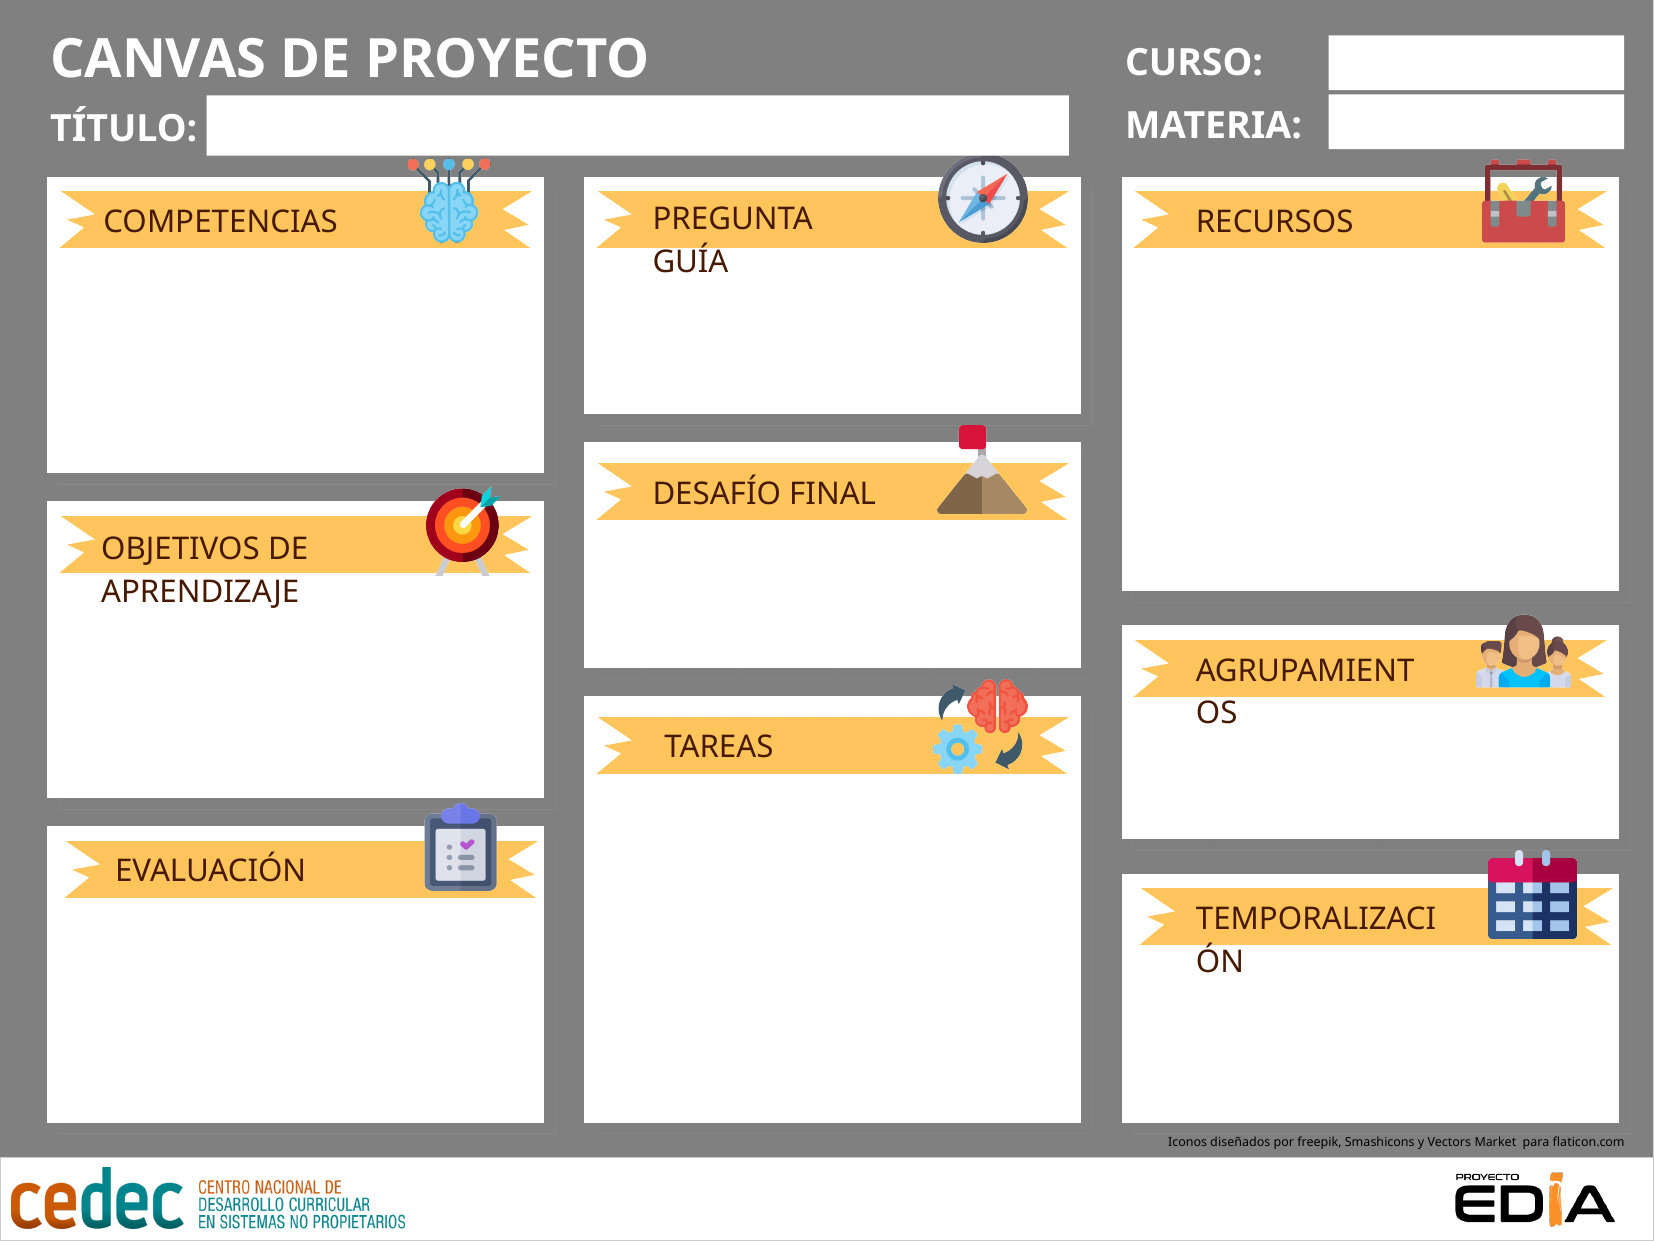

CANVAS DE PROYECTO
CURSO:
Curso
MATERIA:
TÍTULO:
Curso
Nombre del proyecto
PREGUNTA GUÍA
COMPETENCIAS
RECURSOS
DESAFÍO FINAL
OBJETIVOS DE APRENDIZAJE
AGRUPAMIENTOS
TAREAS
EVALUACIÓN
TEMPORALIZACIÓN
Iconos diseñados por freepik, Smashicons y Vectors Market para flaticon.com